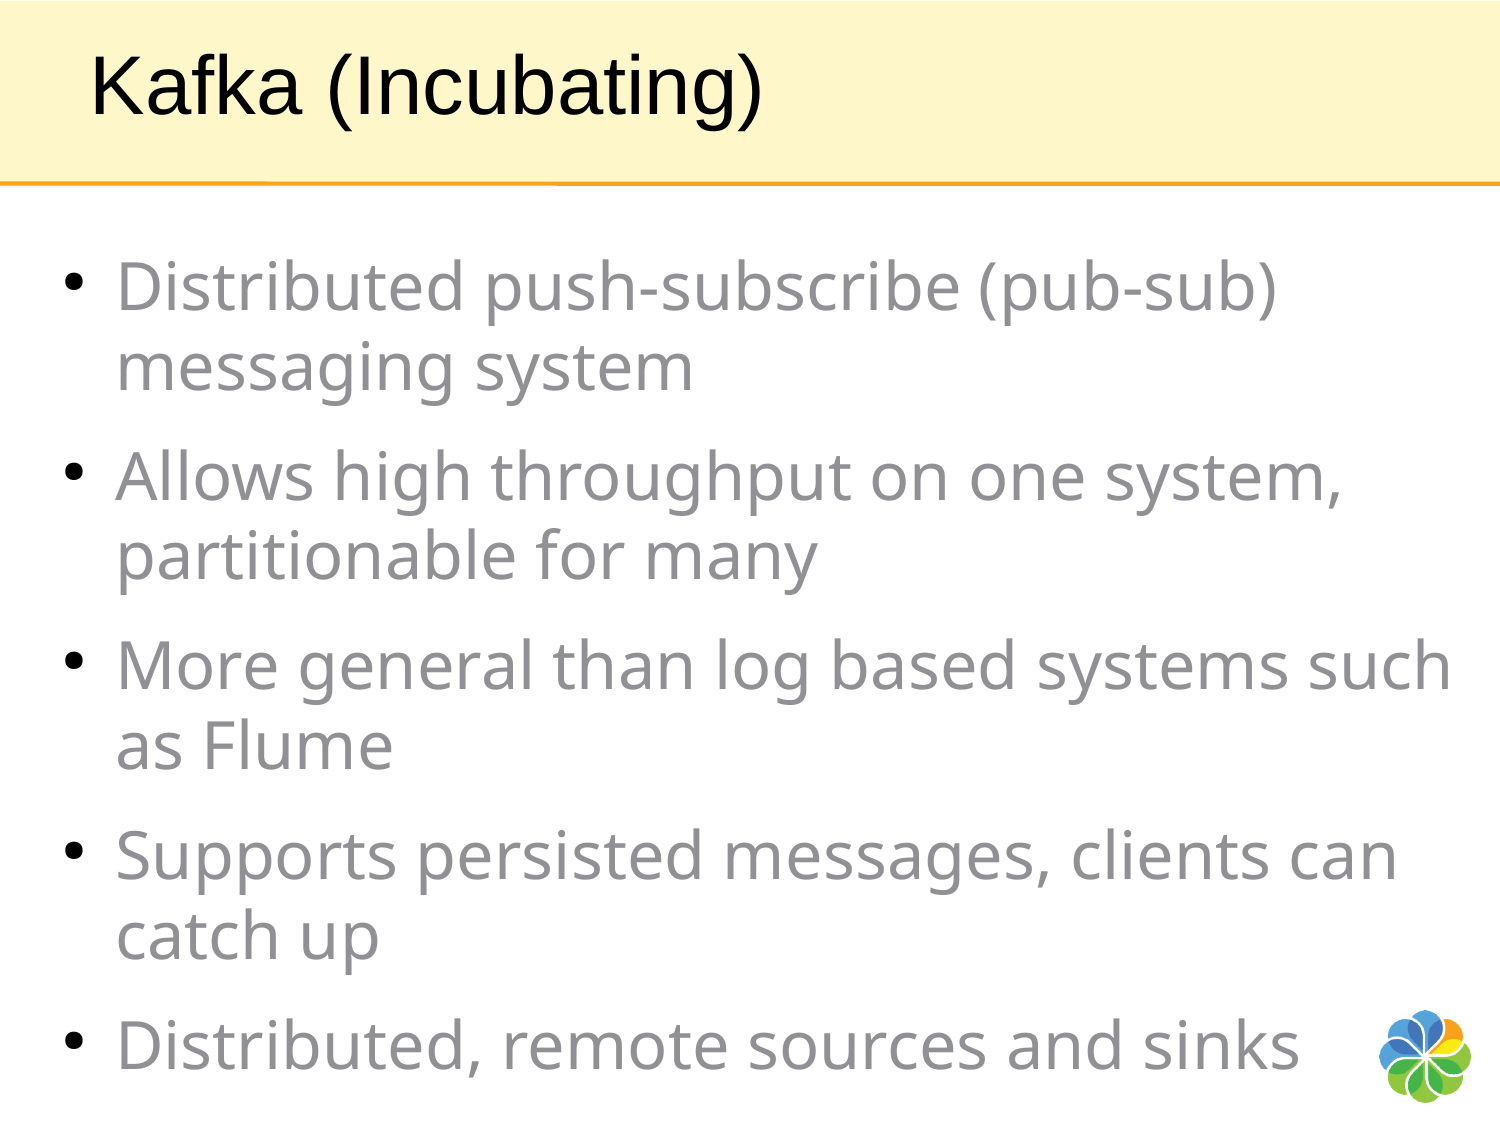

# Kafka (Incubating)
Distributed push-subscribe (pub-sub) messaging system
Allows high throughput on one system, partitionable for many
More general than log based systems such as Flume
Supports persisted messages, clients can catch up
Distributed, remote sources and sinks